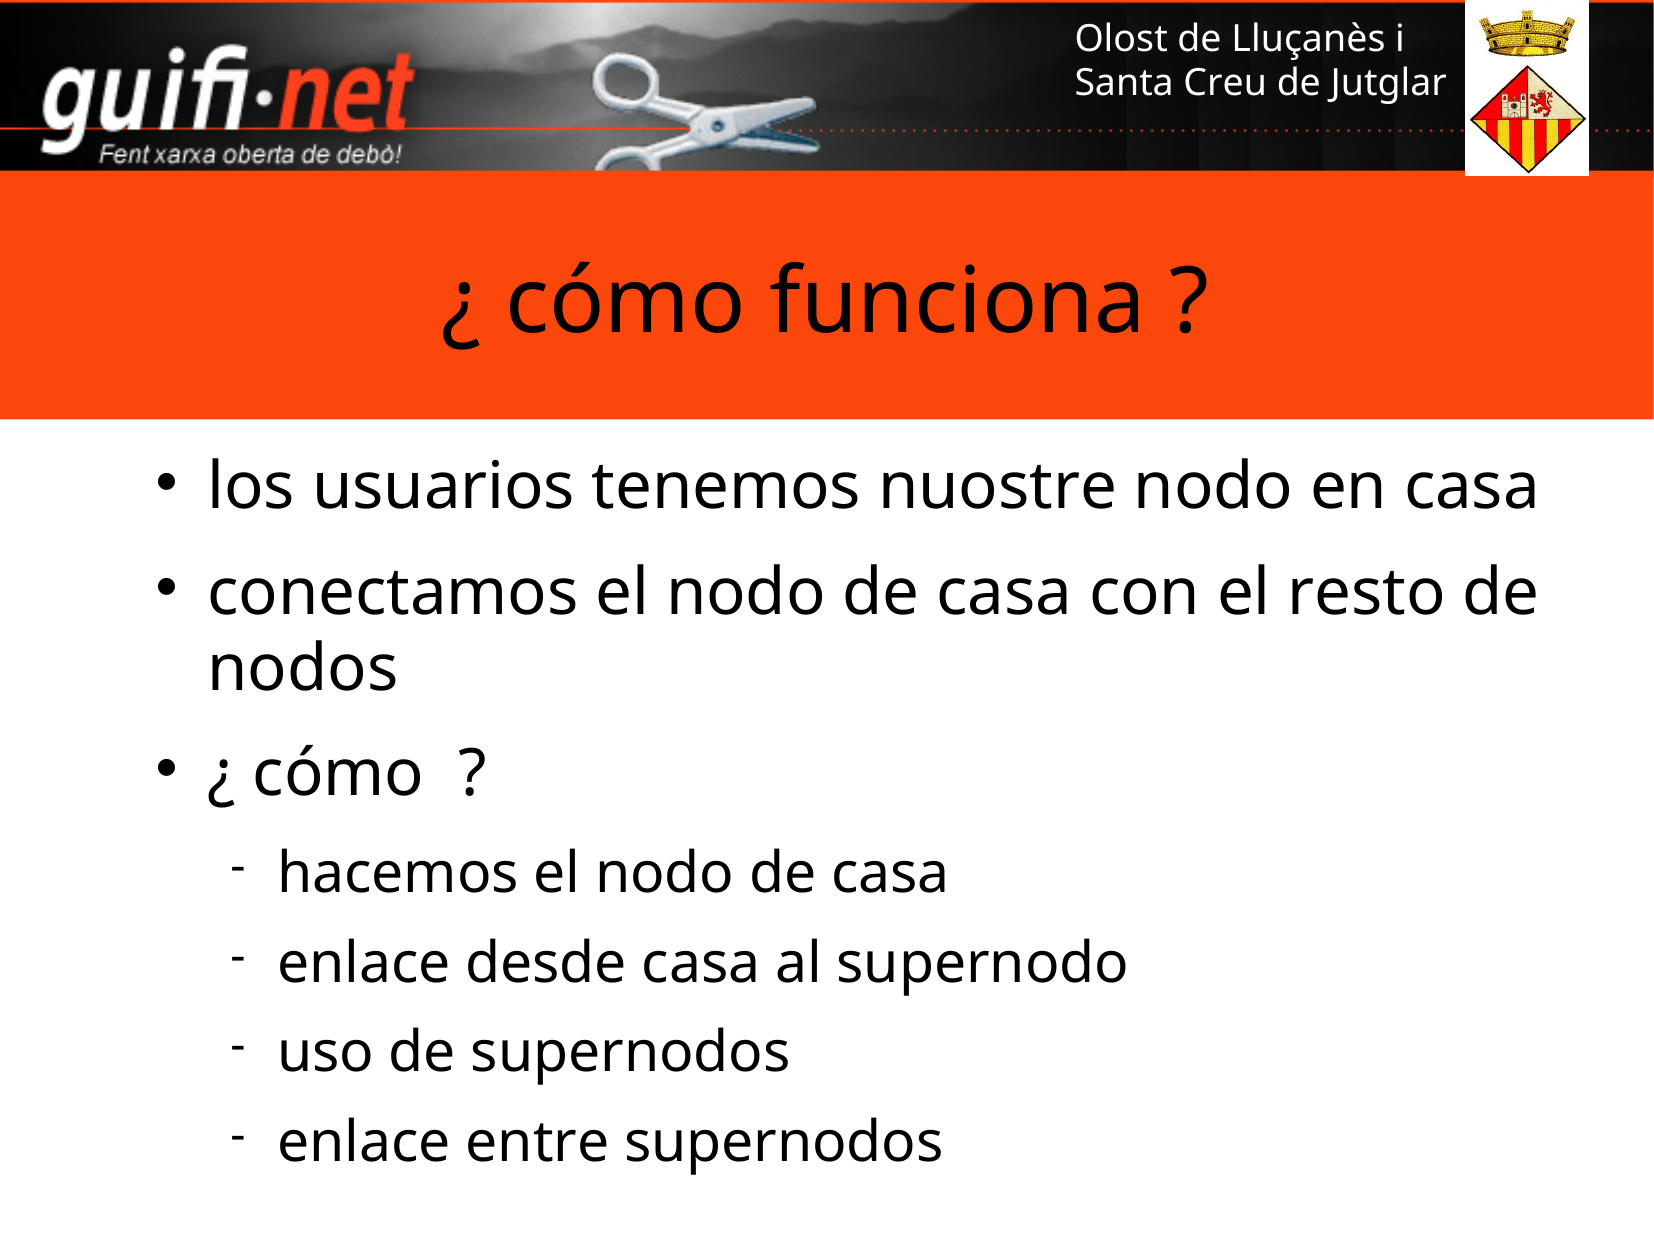

¿ cómo funciona ?
# los usuarios tenemos nuostre nodo en casa
conectamos el nodo de casa con el resto de nodos
¿ cómo ?
hacemos el nodo de casa
enlace desde casa al supernodo
uso de supernodos
enlace entre supernodos